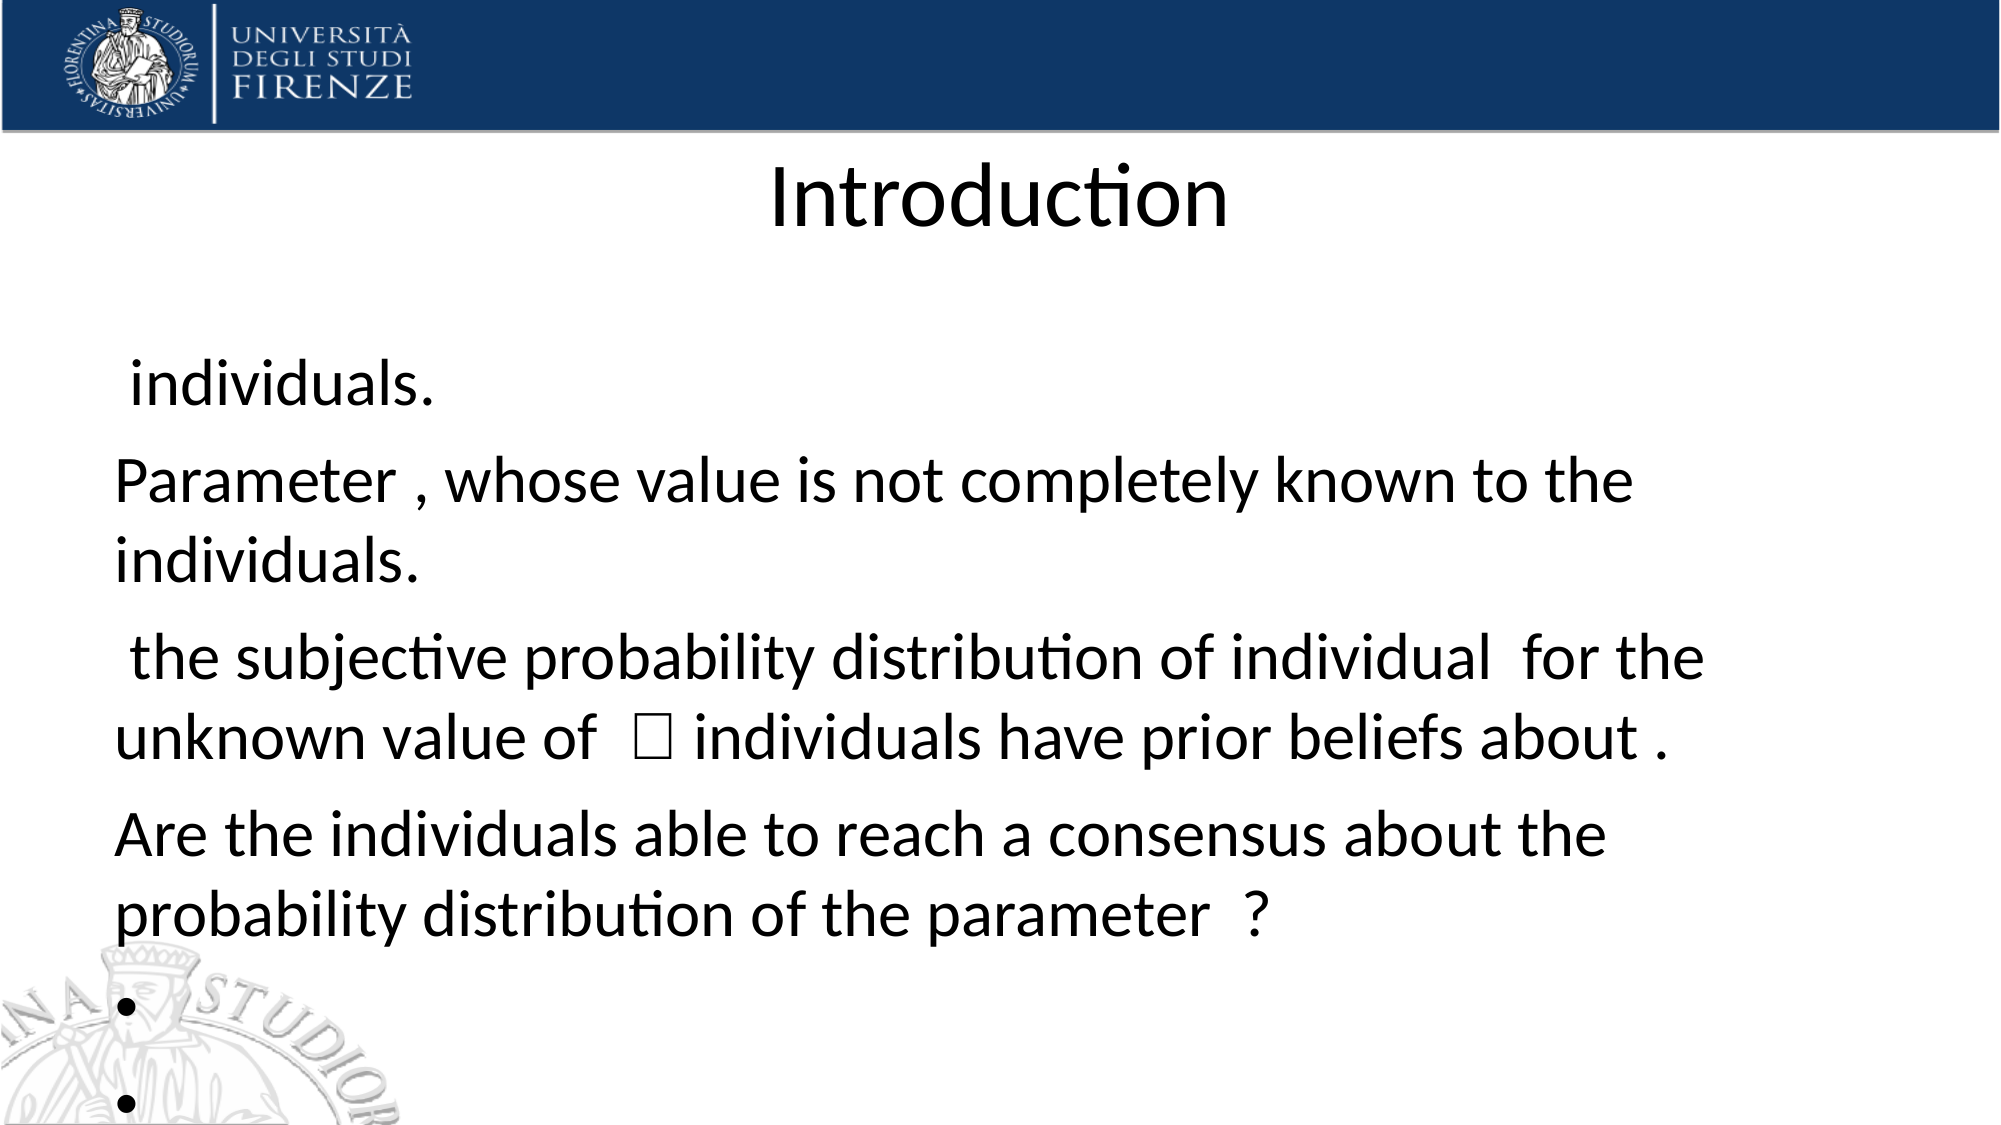

# Introduction
 individuals.
Parameter , whose value is not completely known to the individuals.
 the subjective probability distribution of individual for the unknown value of  individuals have prior beliefs about .
Are the individuals able to reach a consensus about the probability distribution of the parameter ?